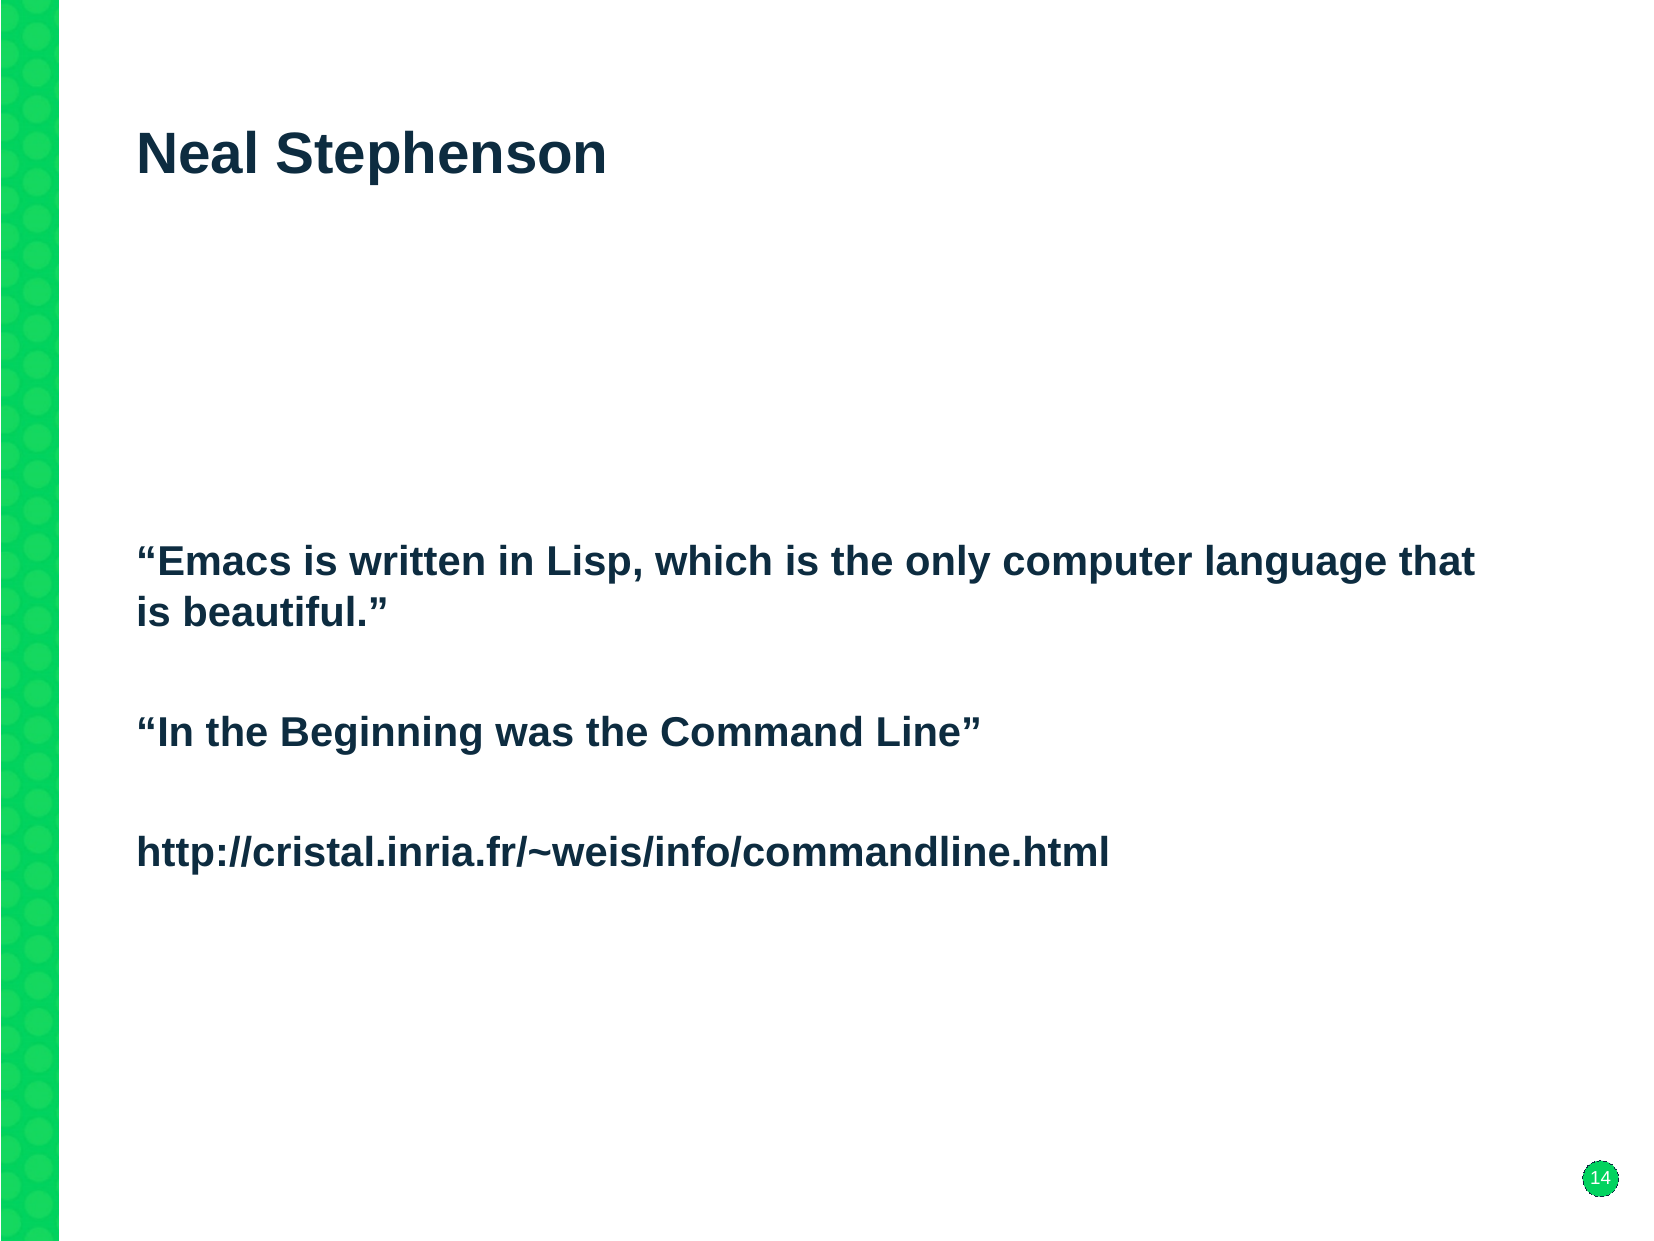

# Neal Stephenson
“Emacs is written in Lisp, which is the only computer language that is beautiful.”
“In the Beginning was the Command Line”
http://cristal.inria.fr/~weis/info/commandline.html
14